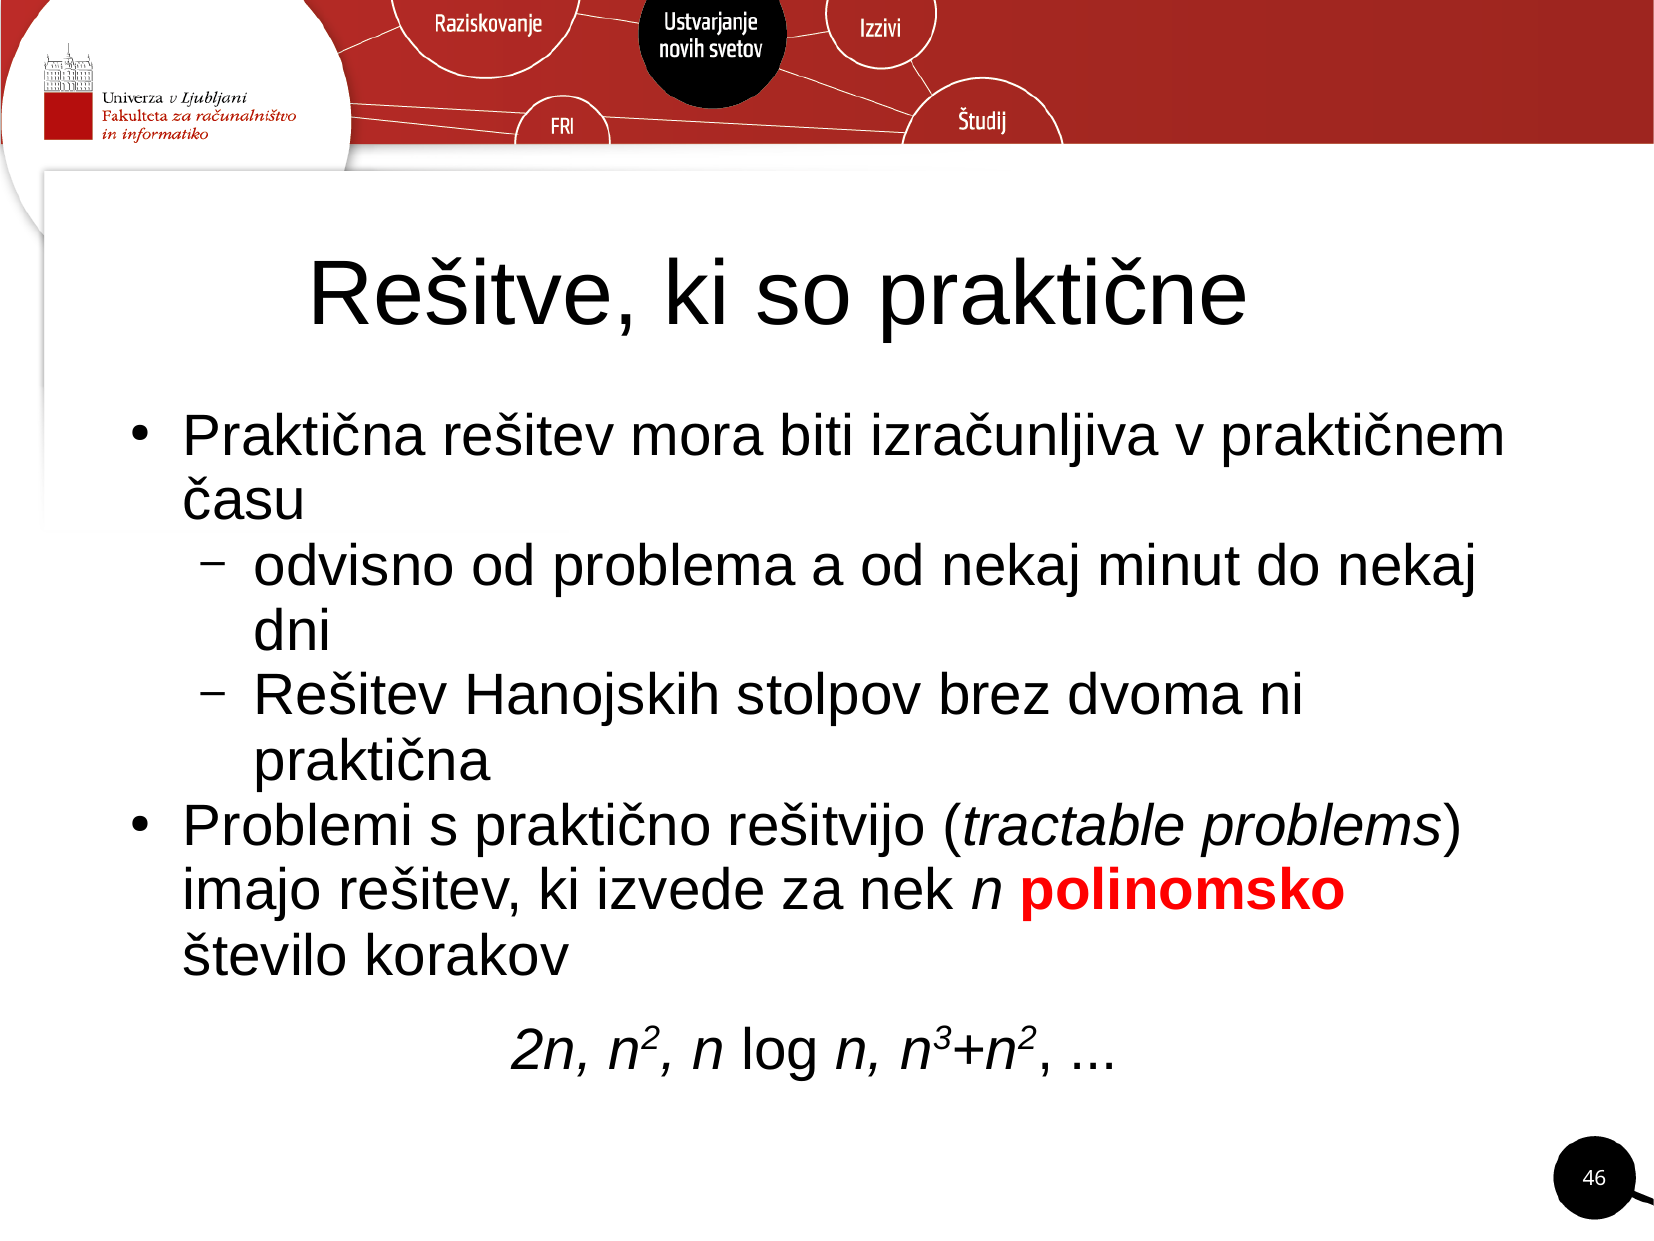

Rešitve, ki so praktične
# Praktična rešitev mora biti izračunljiva v praktičnem času
odvisno od problema a od nekaj minut do nekaj dni
Rešitev Hanojskih stolpov brez dvoma ni praktična
Problemi s praktično rešitvijo (tractable problems) imajo rešitev, ki izvede za nek n polinomsko število korakov
2n, n2, n log n, n3+n2, ...